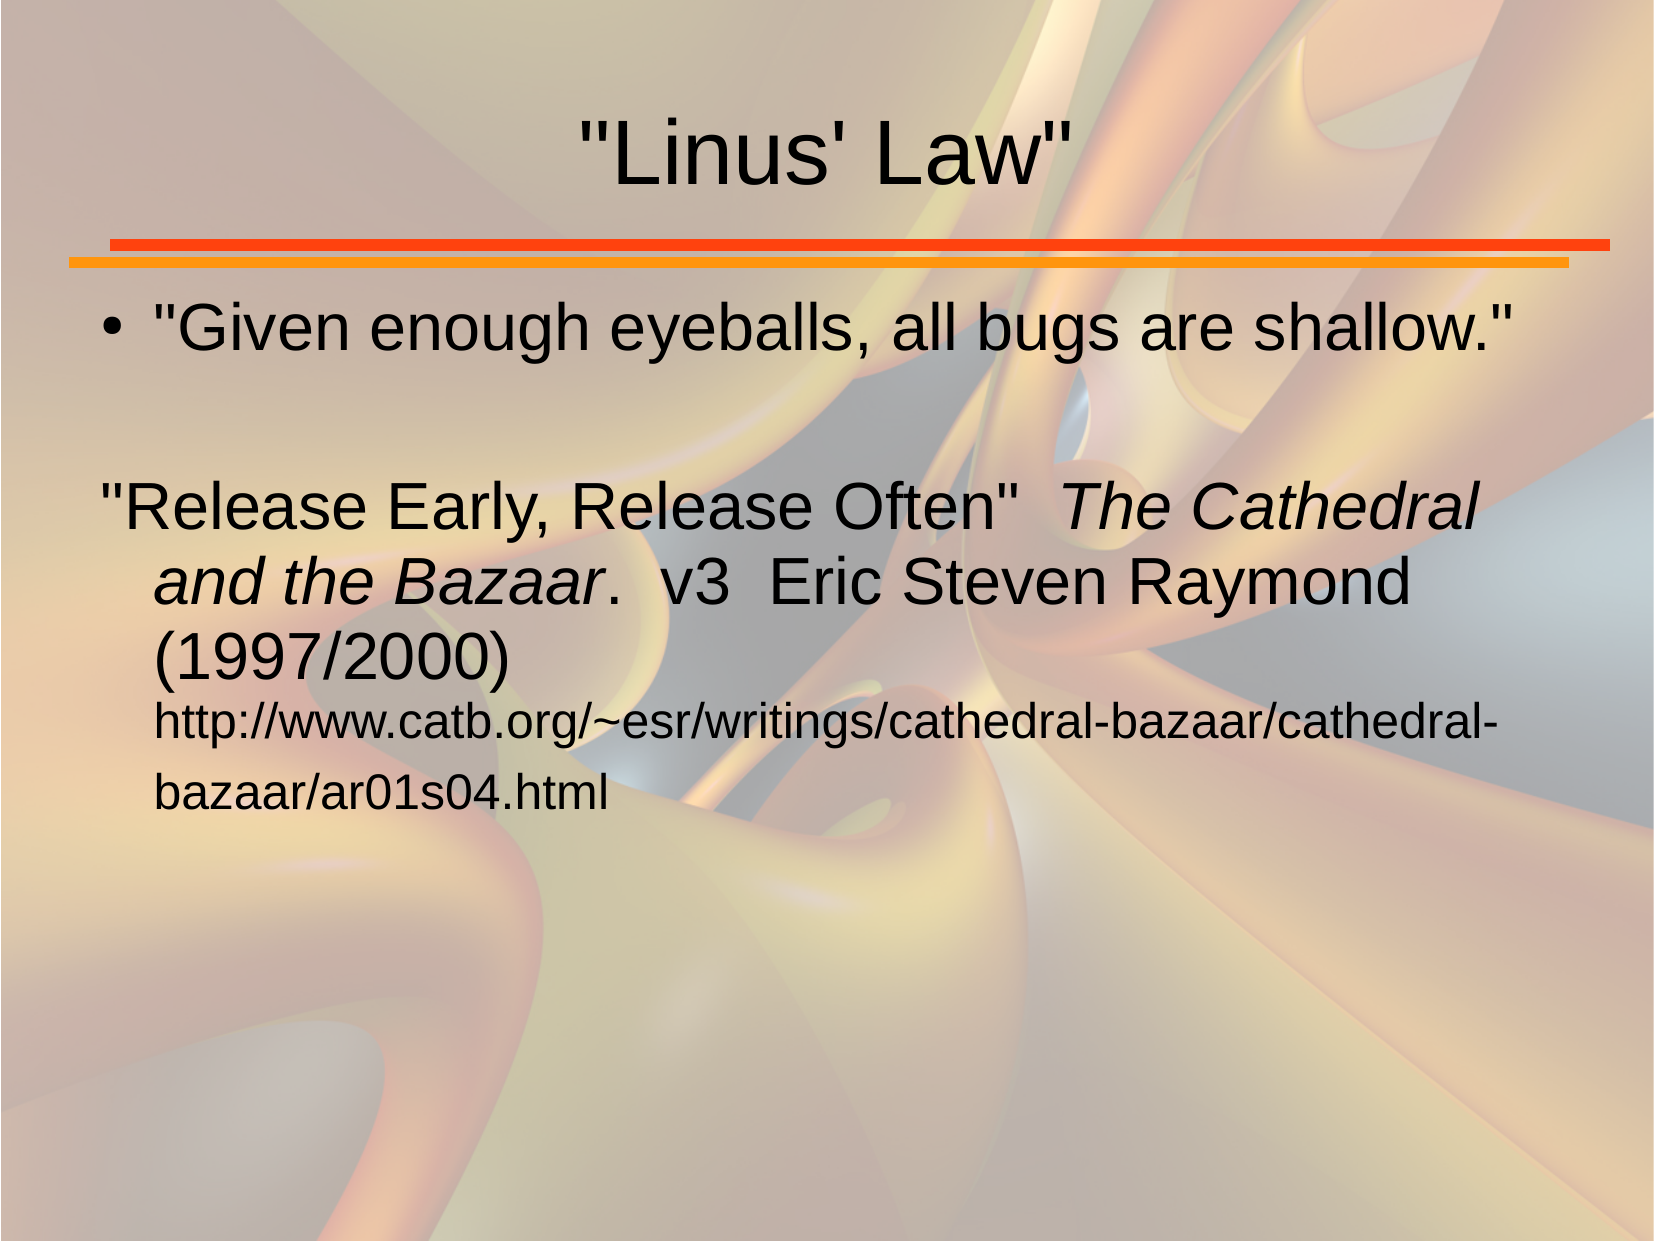

# "Linus' Law"
"Given enough eyeballs, all bugs are shallow."
"Release Early, Release Often" The Cathedral and the Bazaar. v3 Eric Steven Raymond (1997/2000)
http://www.catb.org/~esr/writings/cathedral-bazaar/cathedral-bazaar/ar01s04.html